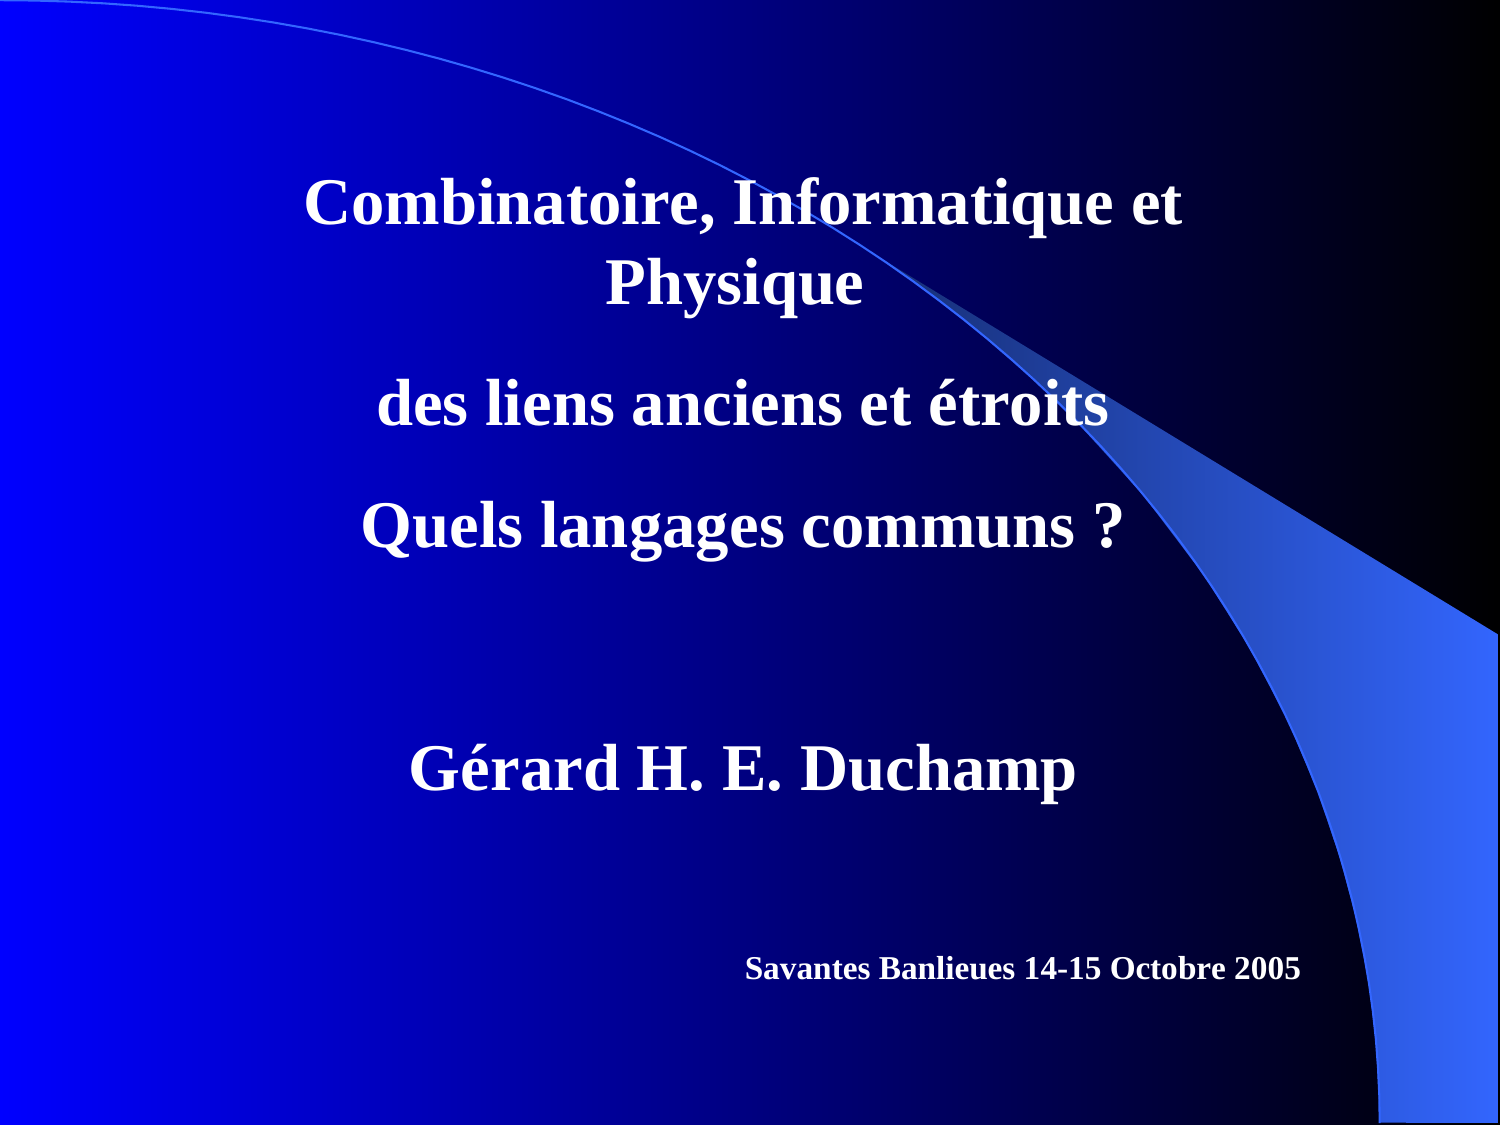

Combinatoire, Informatique et Physique
des liens anciens et étroits
Quels langages communs ?
Gérard H. E. Duchamp
Savantes Banlieues 14-15 Octobre 2005